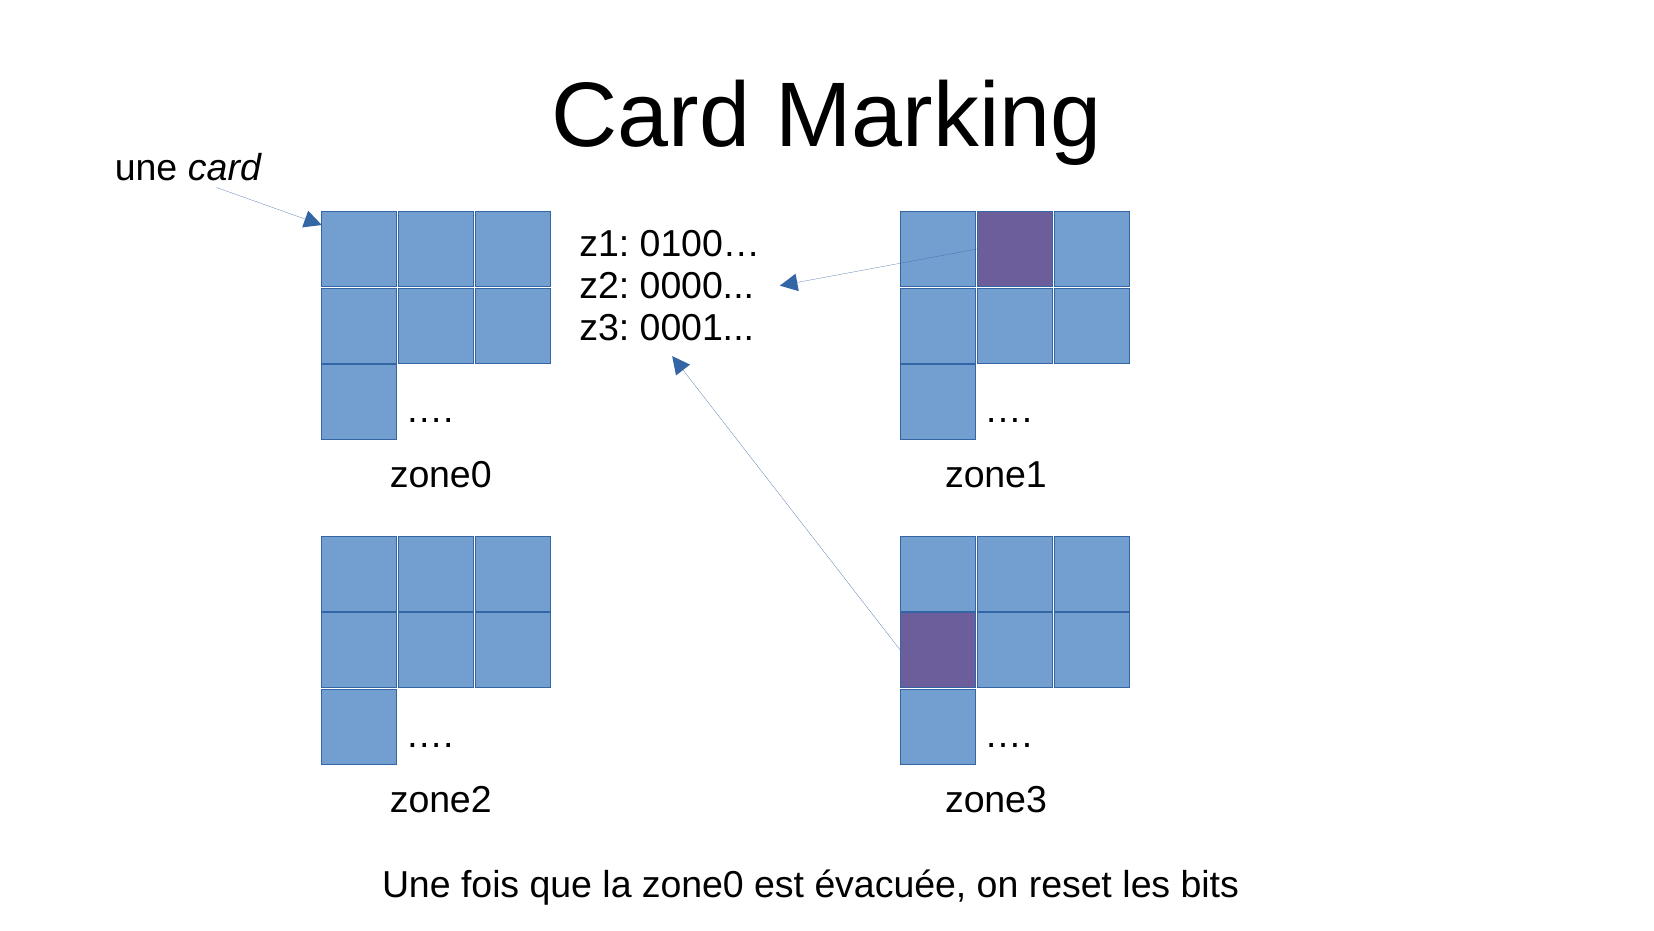

# Card Marking
une card
….
z1: 0100…
z2: 0000...
z3: 0001...
….
zone0
zone1
….
….
zone2
zone3
Une fois que la zone0 est évacuée, on reset les bits